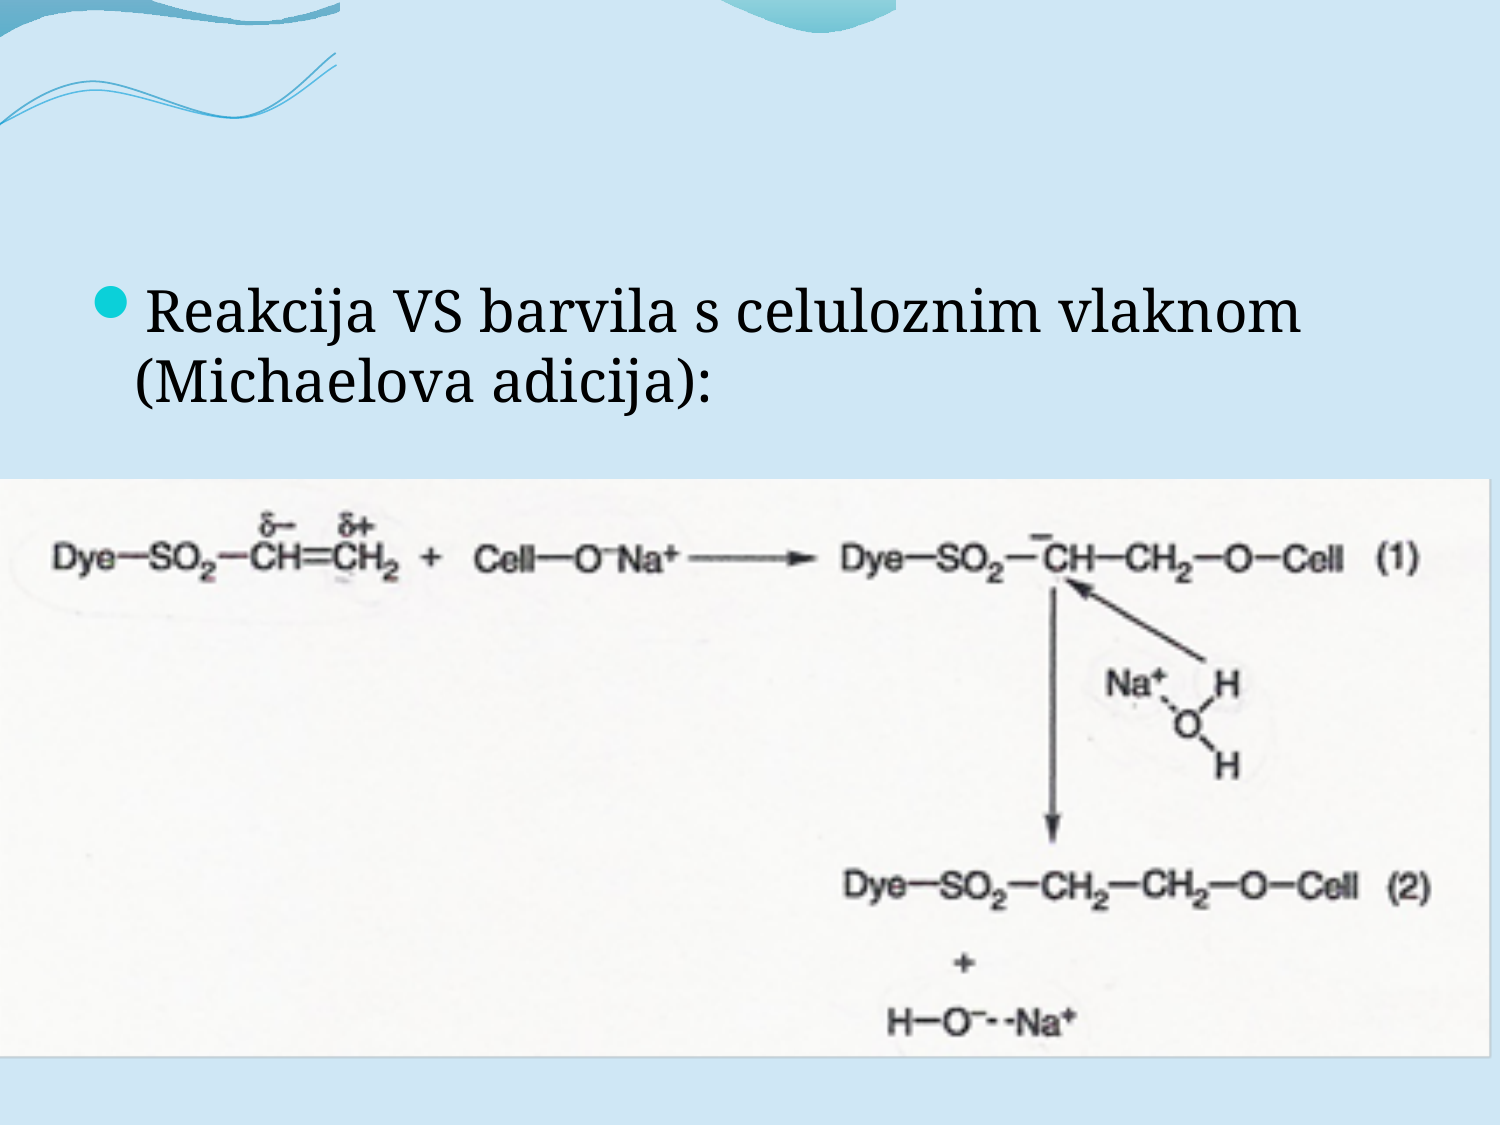

# Reakcija VS barvila s celuloznim vlaknom (Michaelova adicija):